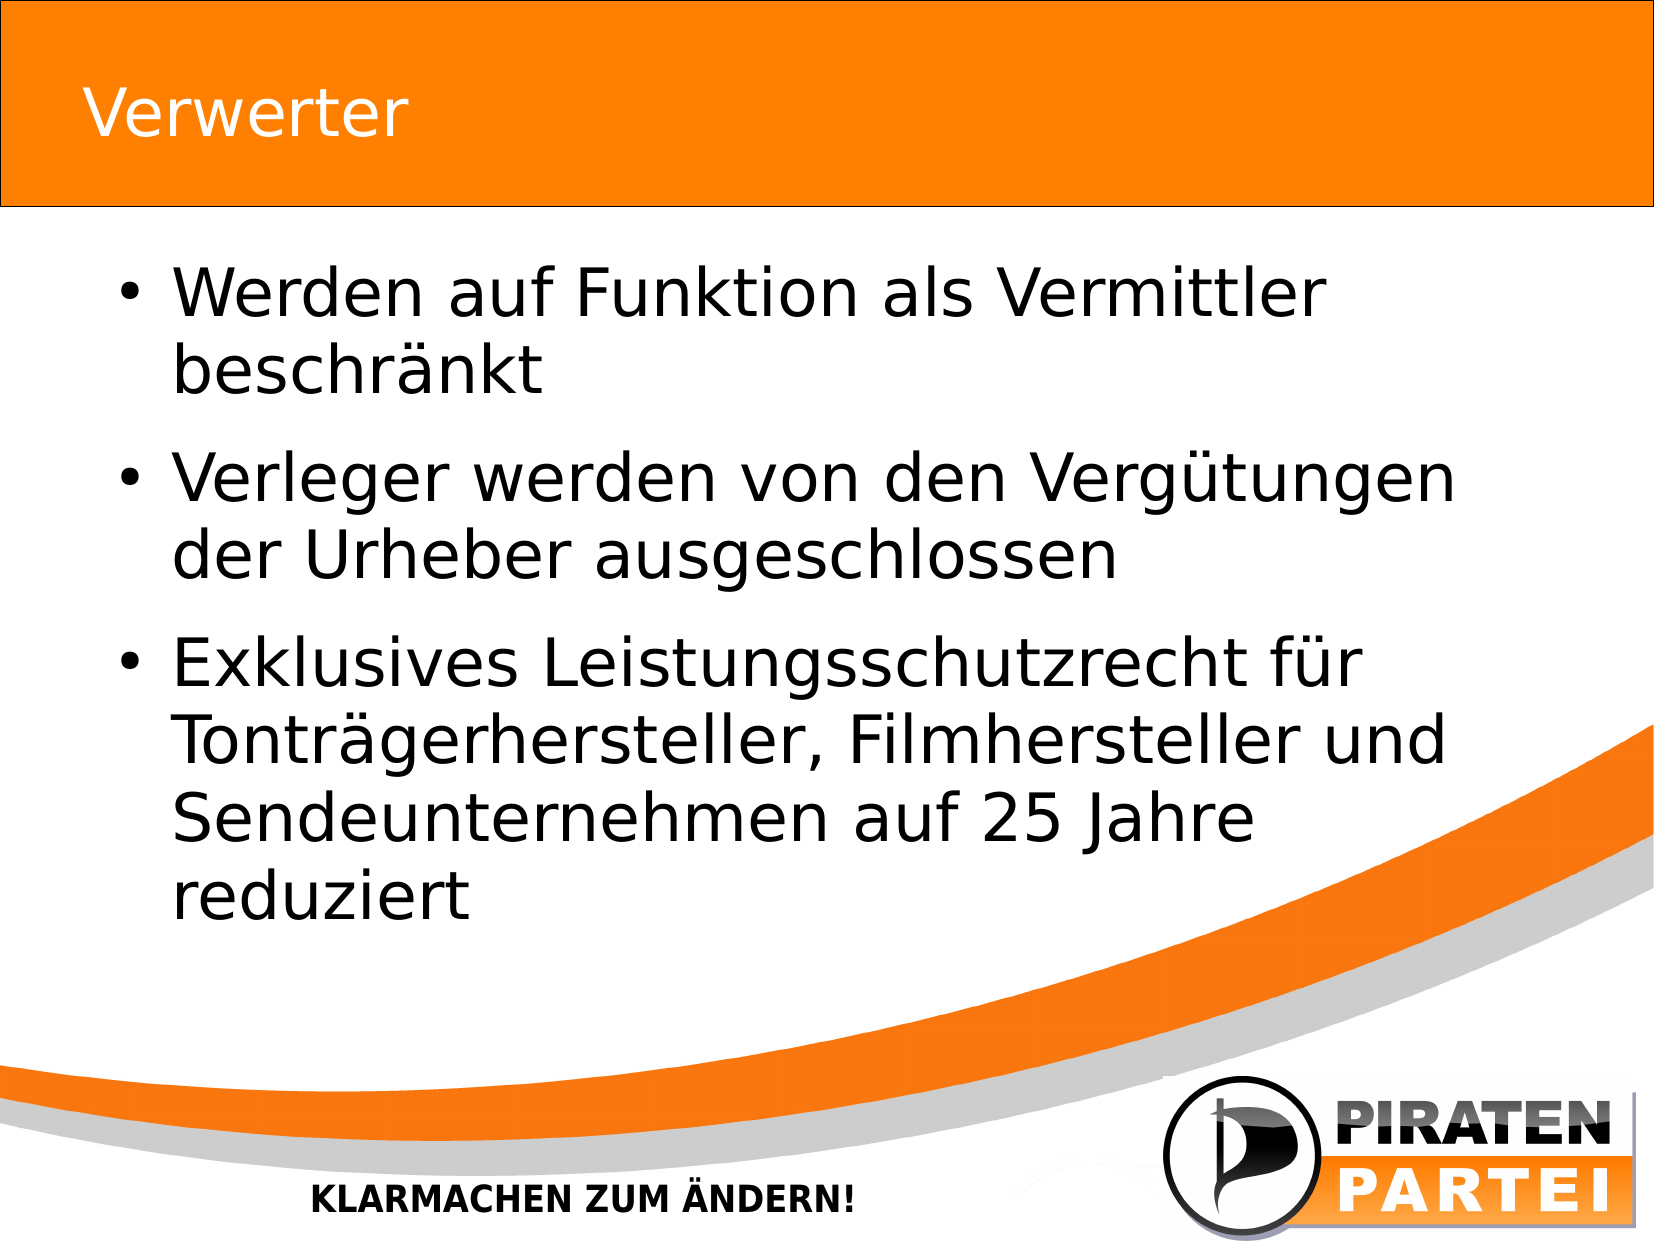

# Verwerter
Werden auf Funktion als Vermittler beschränkt
Verleger werden von den Vergütungen der Urheber ausgeschlossen
Exklusives Leistungsschutzrecht für Tonträgerhersteller, Filmhersteller und Sendeunternehmen auf 25 Jahre reduziert